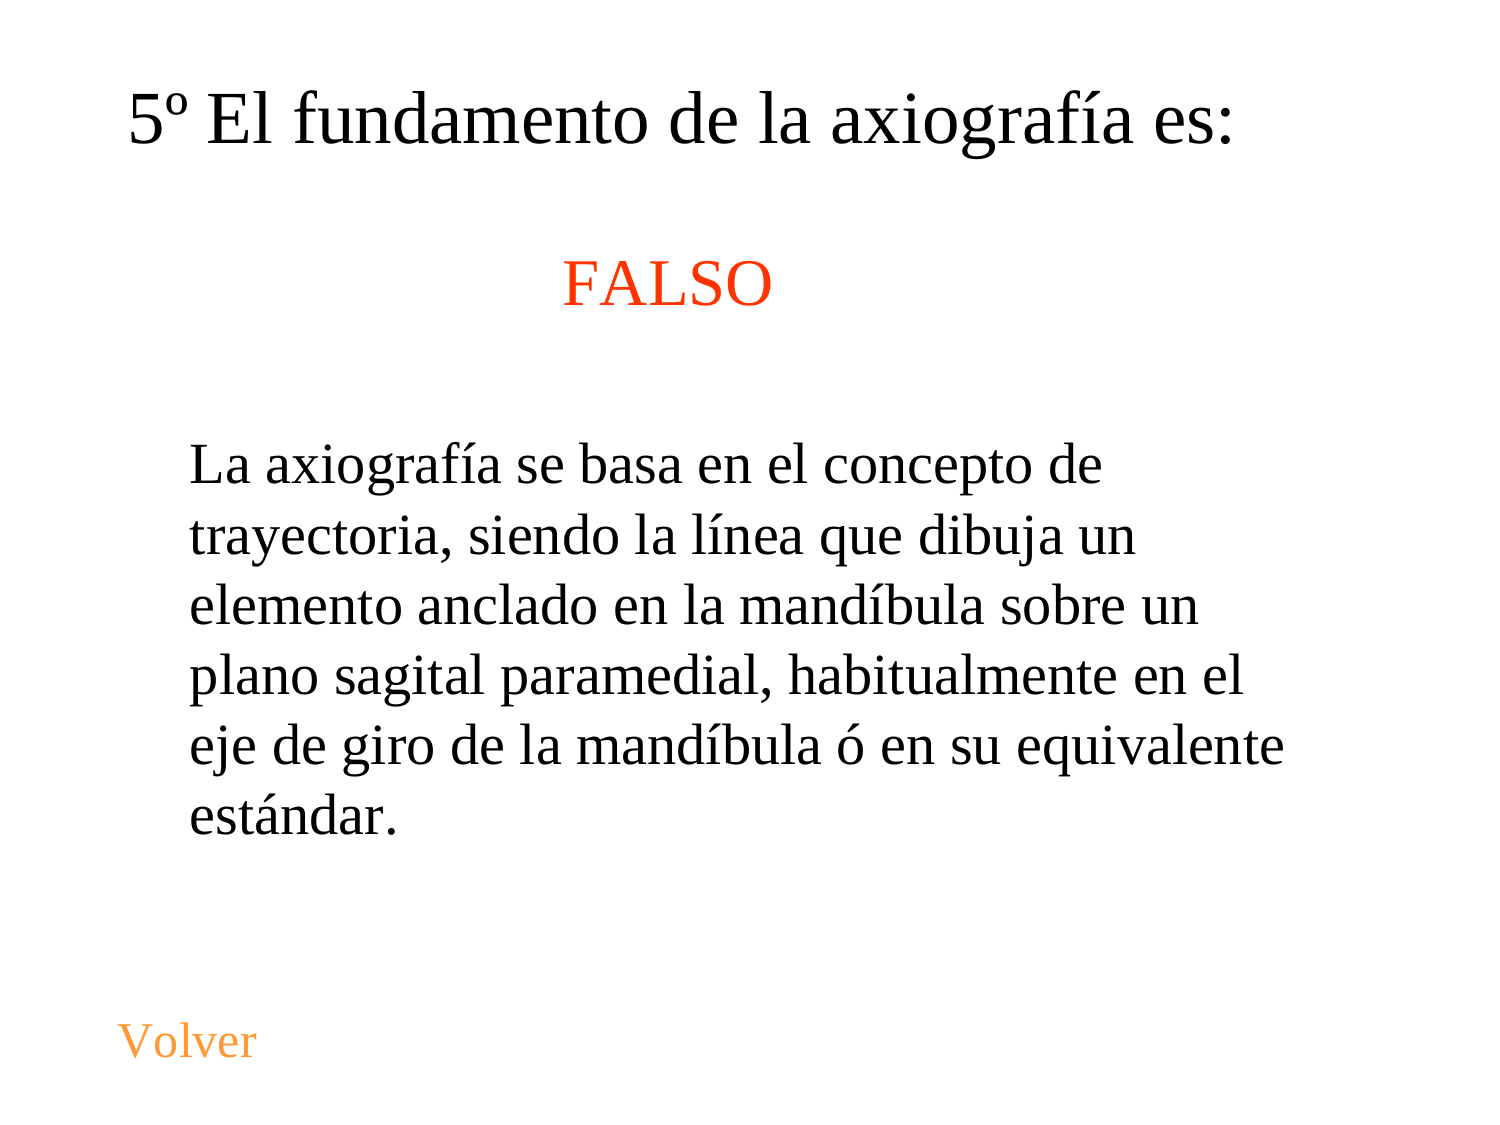

# 5º El fundamento de la axiografía es: FALSO
	La axiografía se basa en el concepto de trayectoria, siendo la línea que dibuja un elemento anclado en la mandíbula sobre un plano sagital paramedial, habitualmente en el eje de giro de la mandíbula ó en su equivalente estándar.
Volver